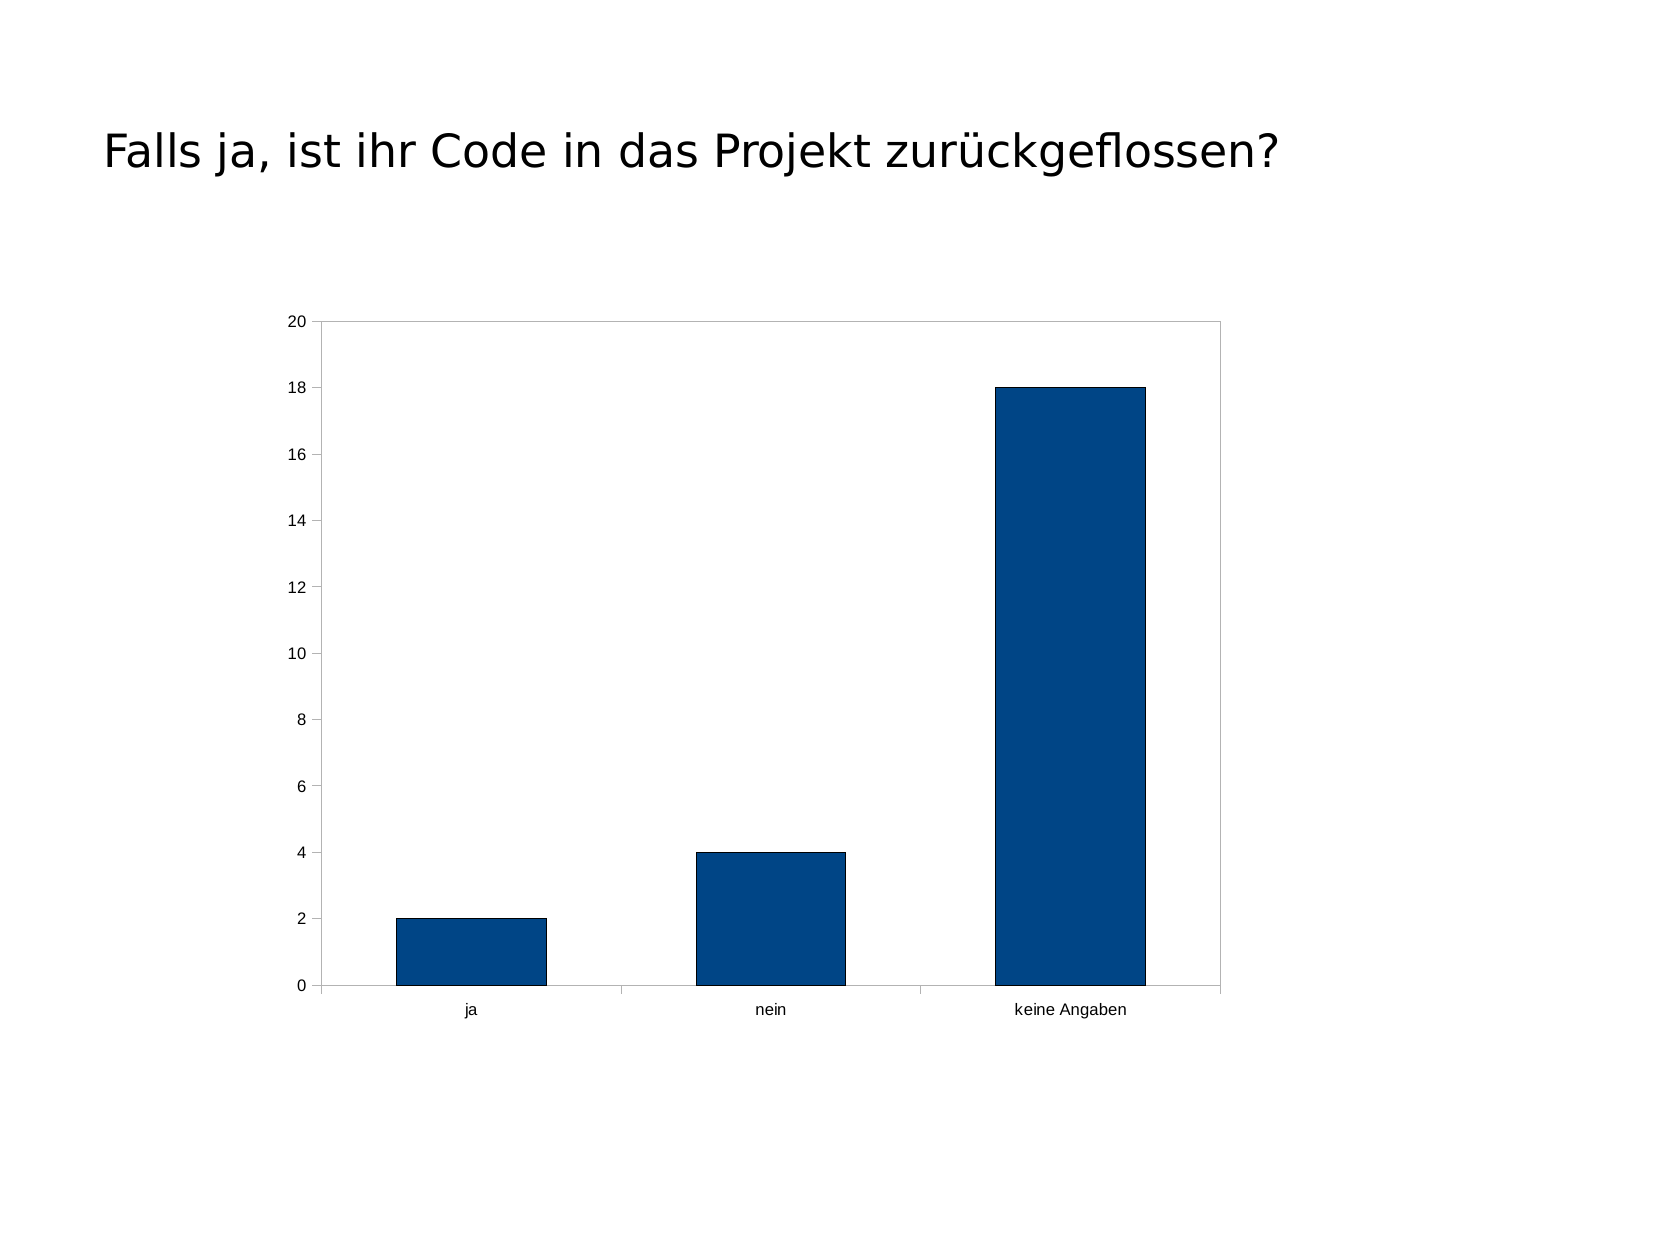

Falls ja, ist ihr Code in das Projekt zurückgeflossen?
### Chart
| Category | Zeile 214 |
|---|---|
| ja | 2.0 |
| nein | 4.0 |
| keine Angaben | 18.0 |